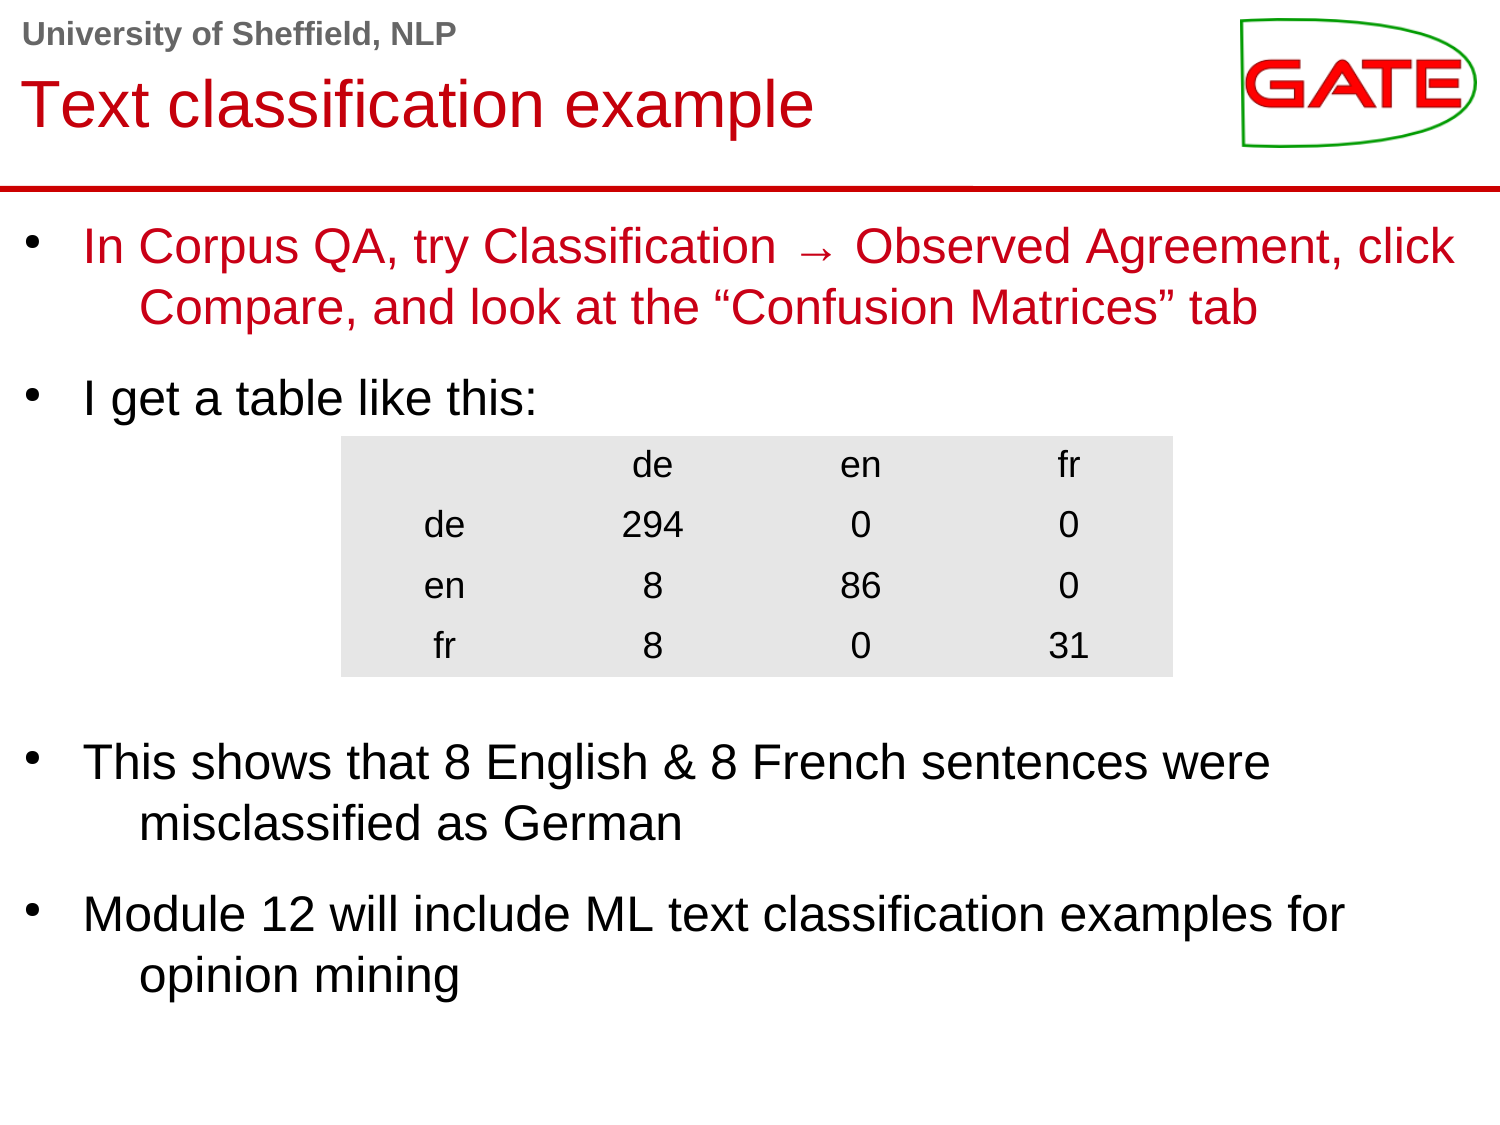

# Text classification example
In Corpus QA, try Classification → Observed Agreement, click Compare, and look at the “Confusion Matrices” tab
I get a table like this:
This shows that 8 English & 8 French sentences were misclassified as German
Module 12 will include ML text classification examples for opinion mining
| | de | en | fr |
| --- | --- | --- | --- |
| de | 294 | 0 | 0 |
| en | 8 | 86 | 0 |
| fr | 8 | 0 | 31 |